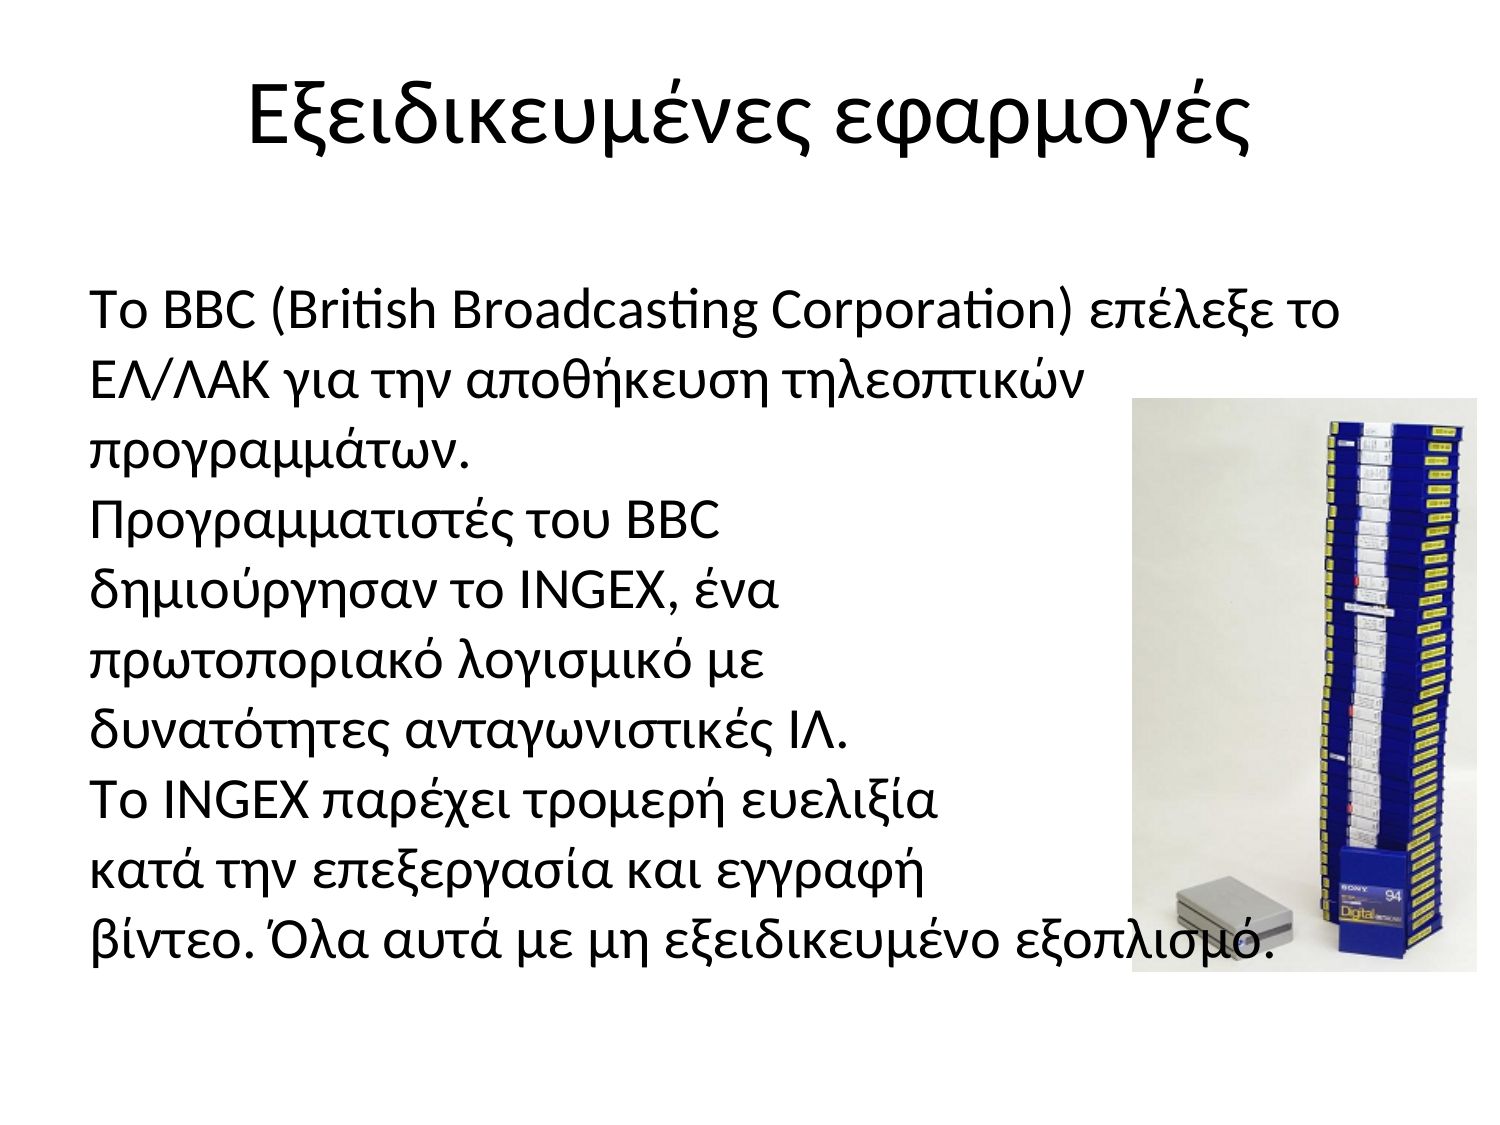

17/5/2013
Θεματα ΚτΠ/Γ
Εξειδικευμένες εφαρμογές
Το BBC (British Broadcasting Corporation) επέλεξε το ΕΛ/ΛΑΚ για την αποθήκευση τηλεοπτικών προγραμμάτων.
Προγραμματιστές του ΒΒC
δημιούργησαν το INGEX, ένα
πρωτοποριακό λογισμικό με
δυνατότητες ανταγωνιστικές ΙΛ.
Το INGEX παρέχει τρομερή ευελιξία
κατά την επεξεργασία και εγγραφή
βίντεο. Όλα αυτά με μη εξειδικευμένο εξοπλισμό.